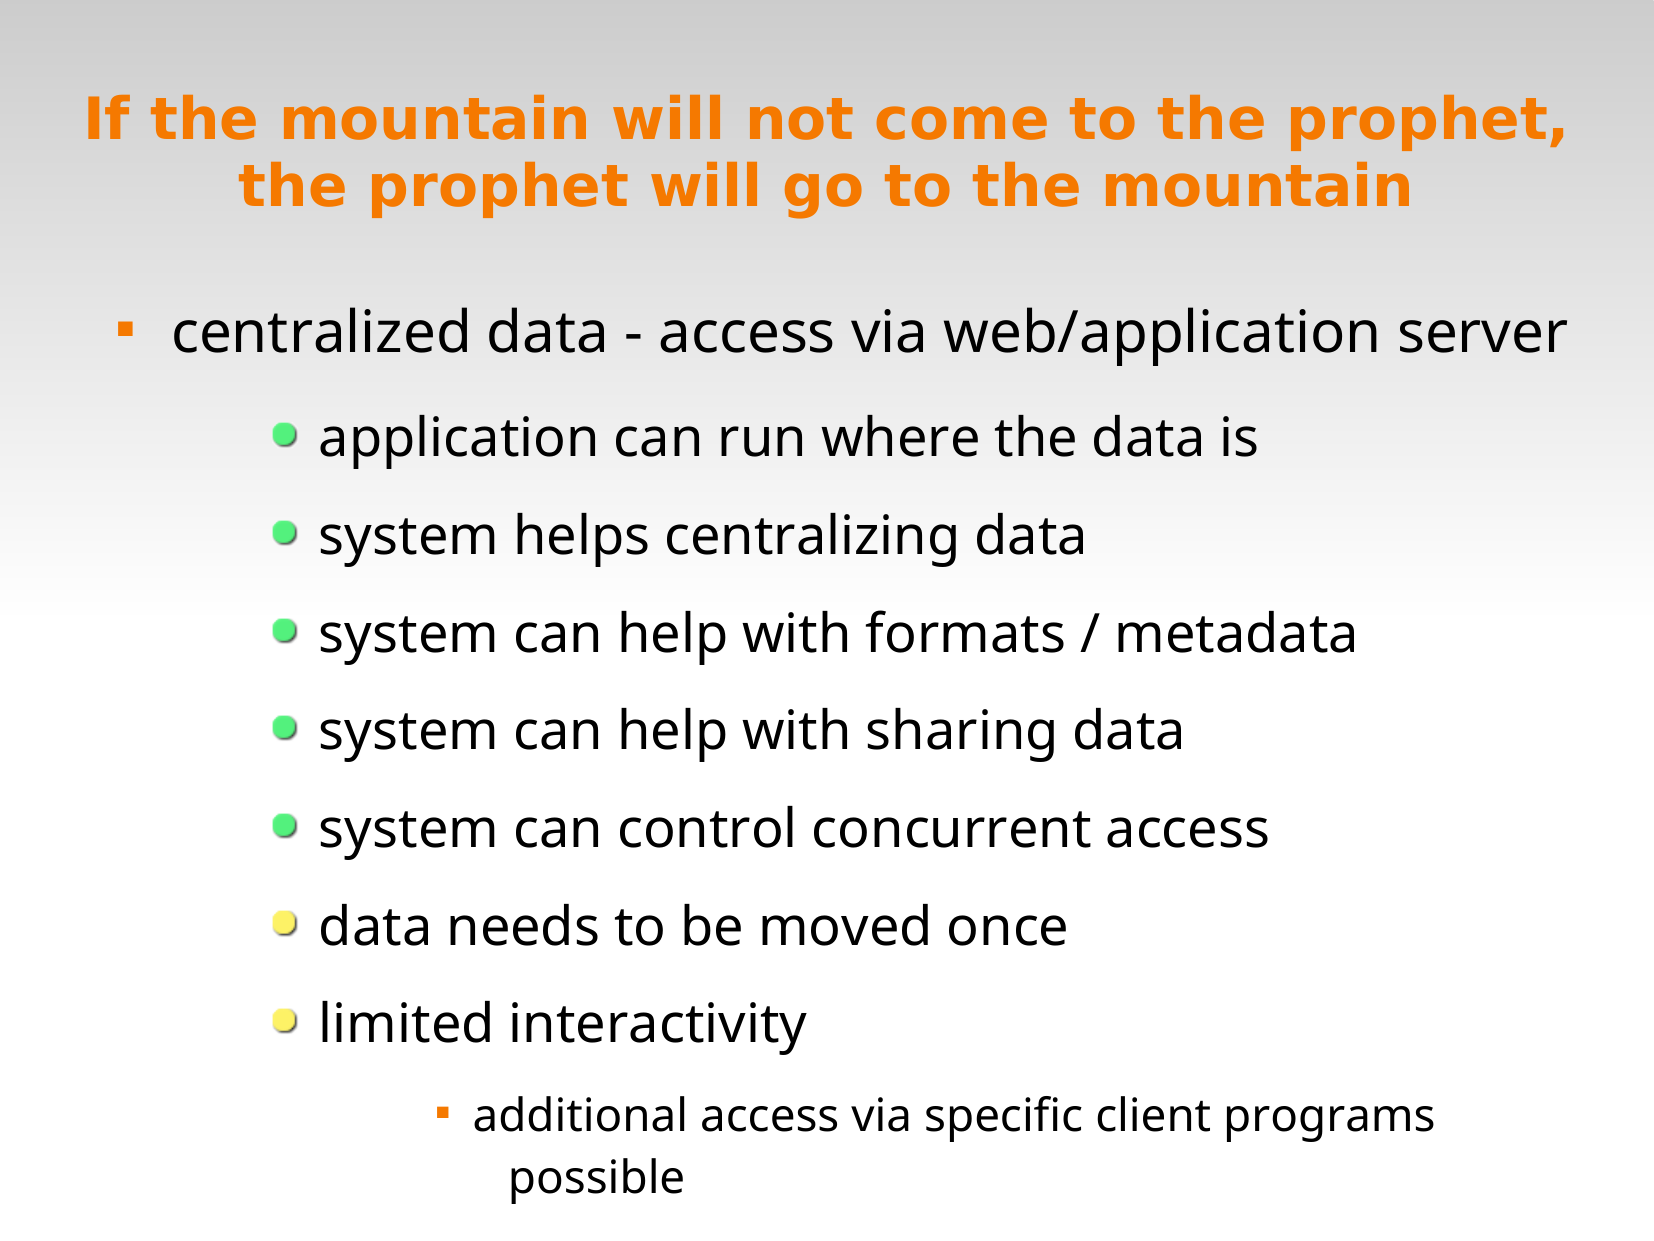

# If the mountain will not come to the prophet, the prophet will go to the mountain
centralized data - access via web/application server
application can run where the data is
system helps centralizing data
system can help with formats / metadata
system can help with sharing data
system can control concurrent access
data needs to be moved once
limited interactivity
additional access via specific client programs possible